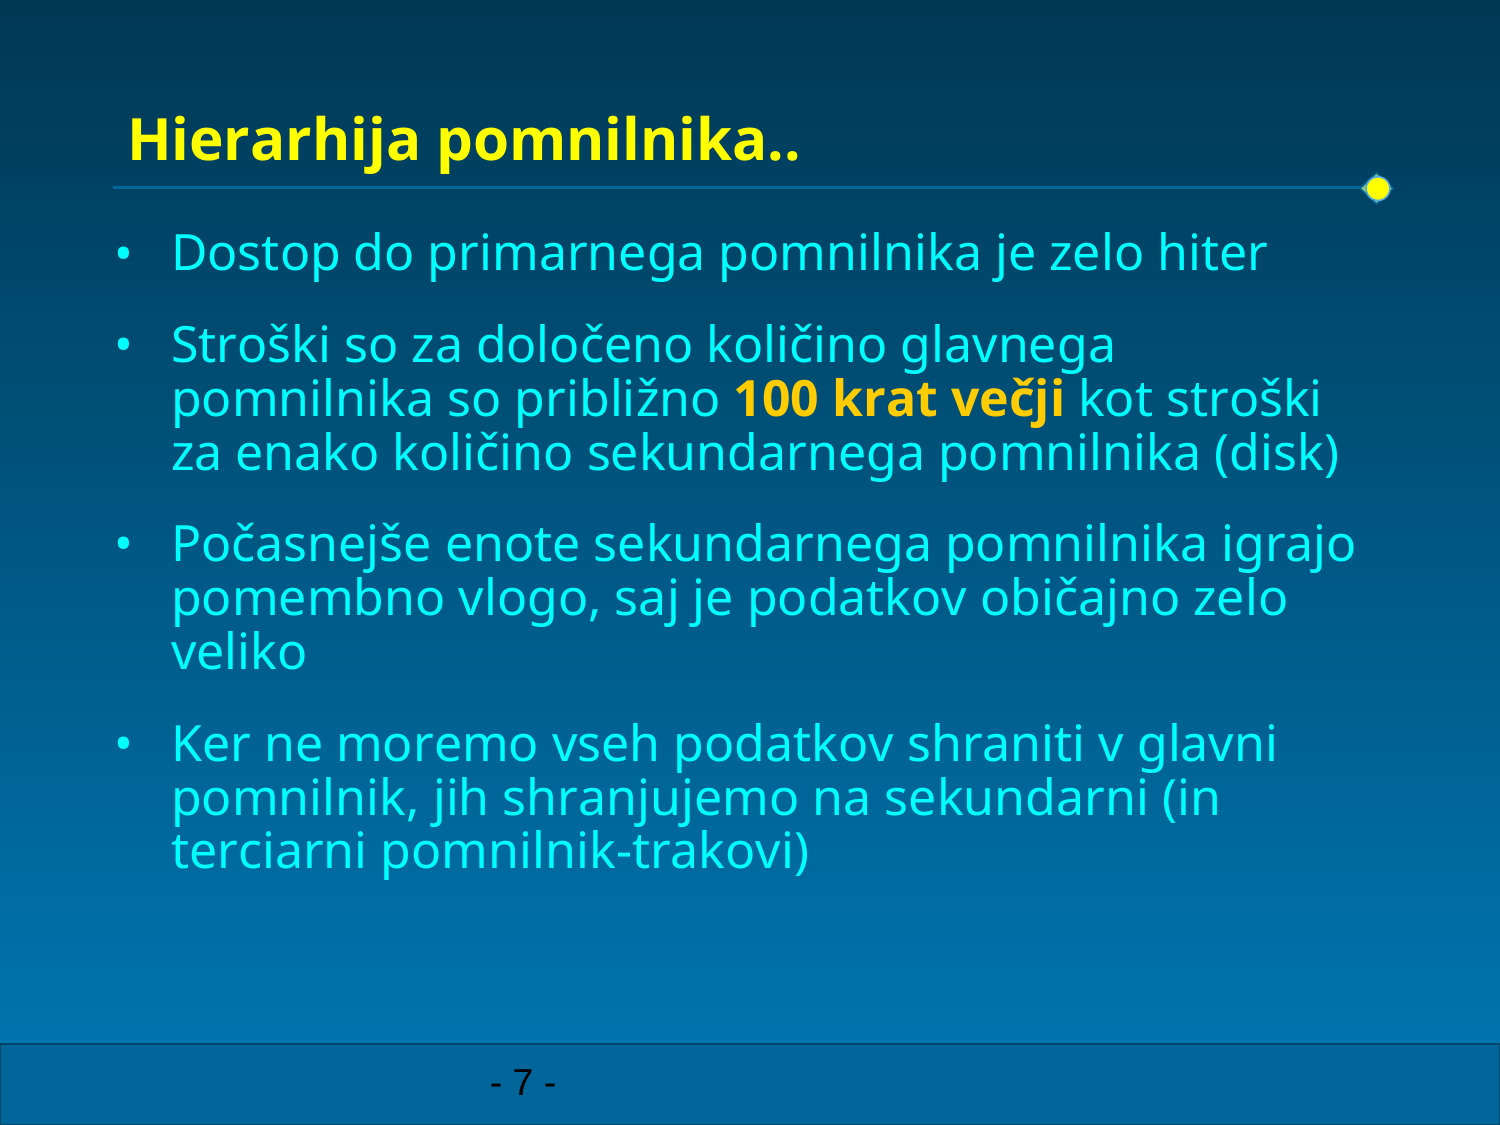

# Hierarhija pomnilnika..
Dostop do primarnega pomnilnika je zelo hiter
Stroški so za določeno količino glavnega pomnilnika so približno 100 krat večji kot stroški za enako količino sekundarnega pomnilnika (disk)
Počasnejše enote sekundarnega pomnilnika igrajo pomembno vlogo, saj je podatkov običajno zelo veliko
Ker ne moremo vseh podatkov shraniti v glavni pomnilnik, jih shranjujemo na sekundarni (in terciarni pomnilnik-trakovi)